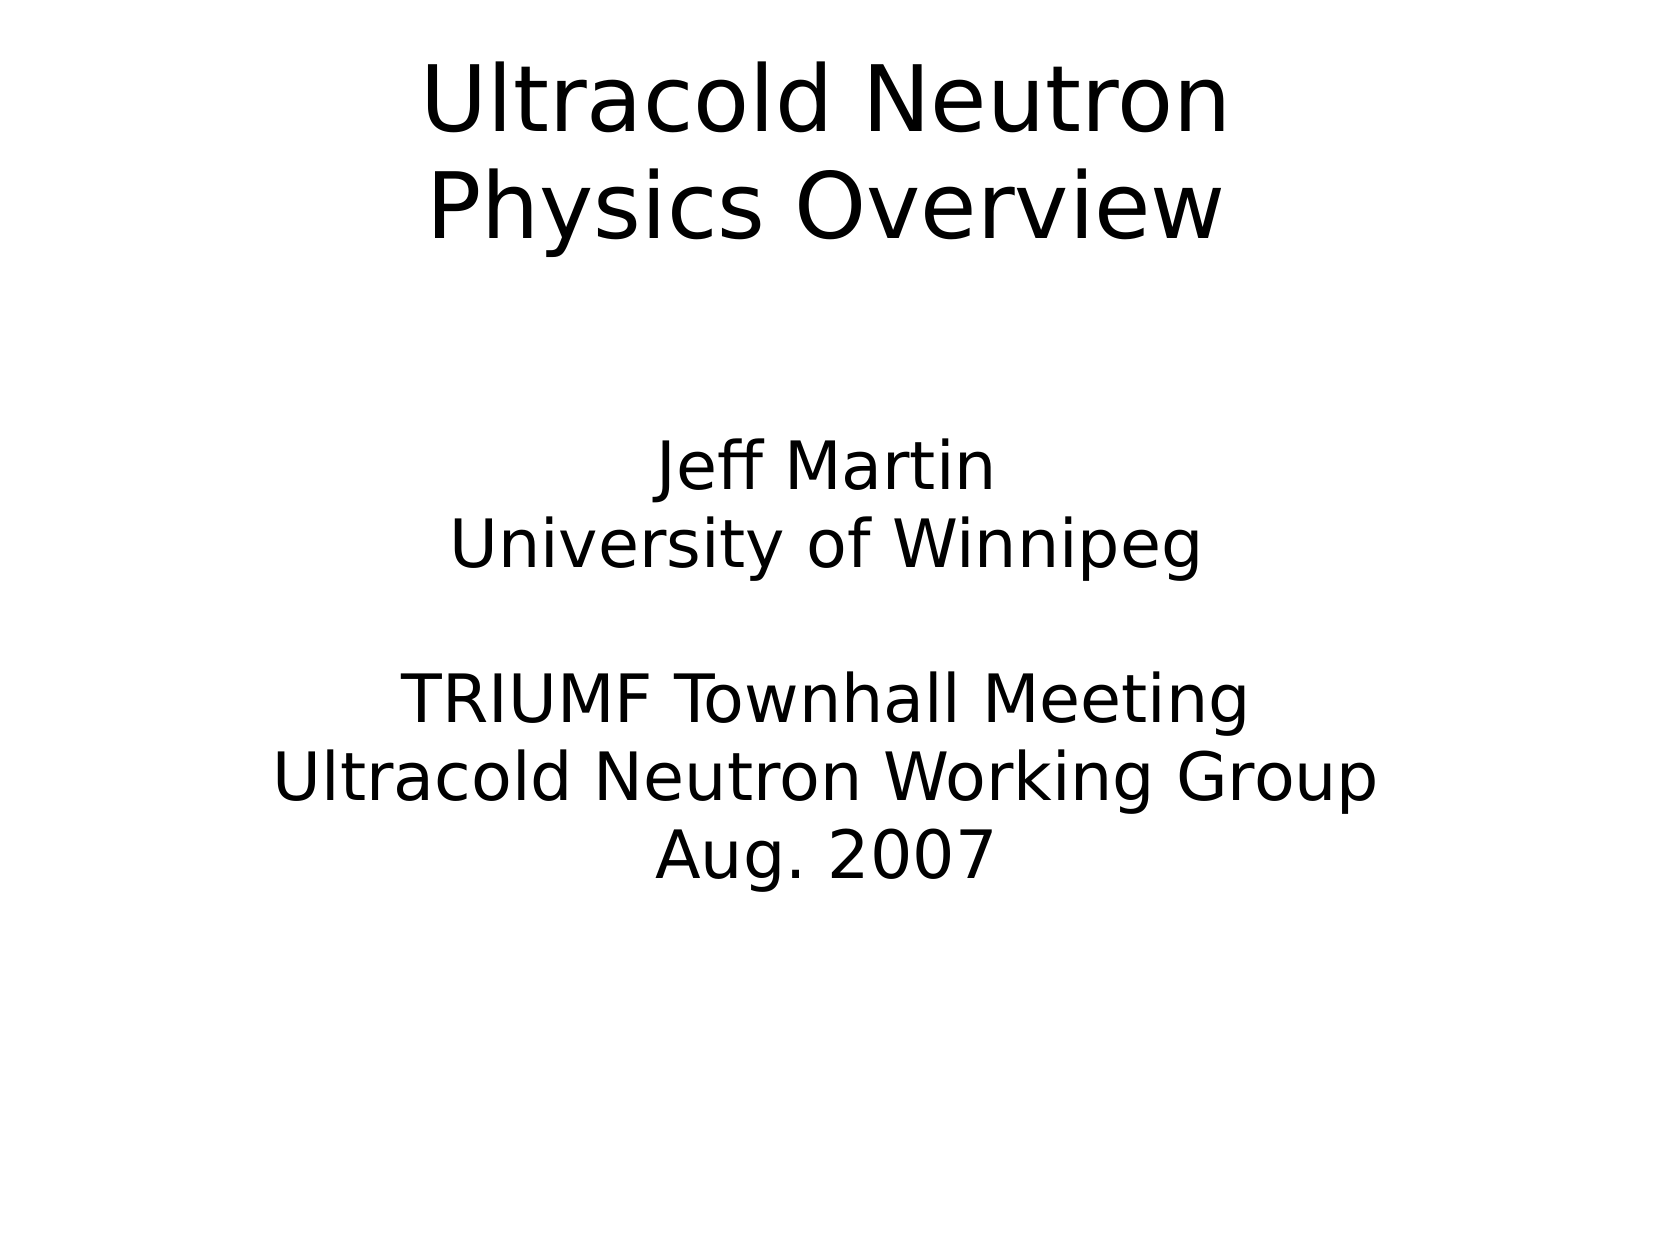

# Ultracold Neutron Physics Overview
Jeff Martin
University of Winnipeg
TRIUMF Townhall Meeting
Ultracold Neutron Working Group
Aug. 2007